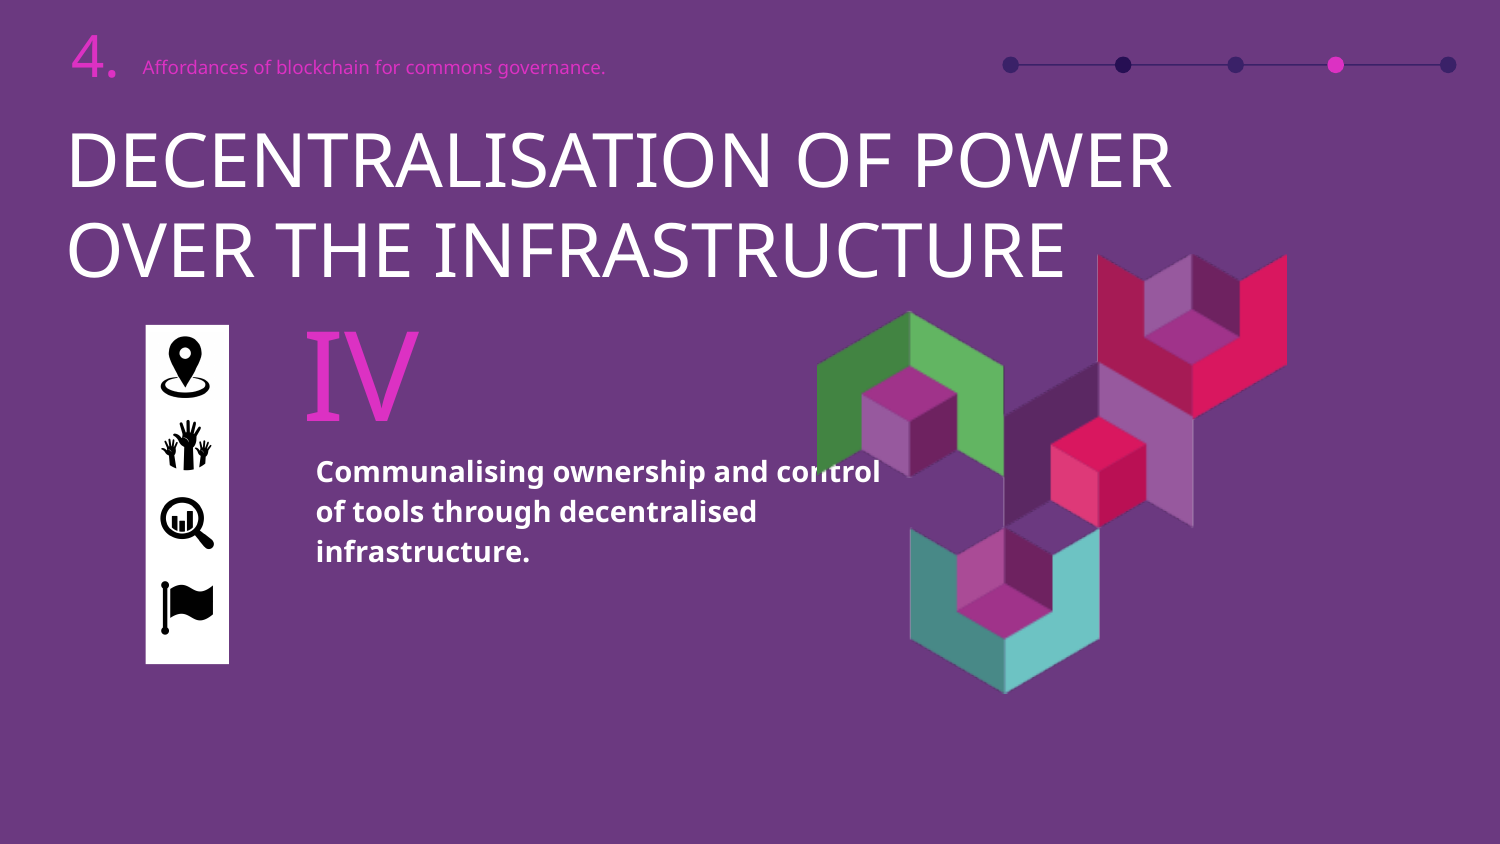

4.
Affordances of blockchain for commons governance.
DECENTRALISATION OF POWER OVER THE INFRASTRUCTURE
IV
# Communalising ownership and control of tools through decentralised infrastructure.